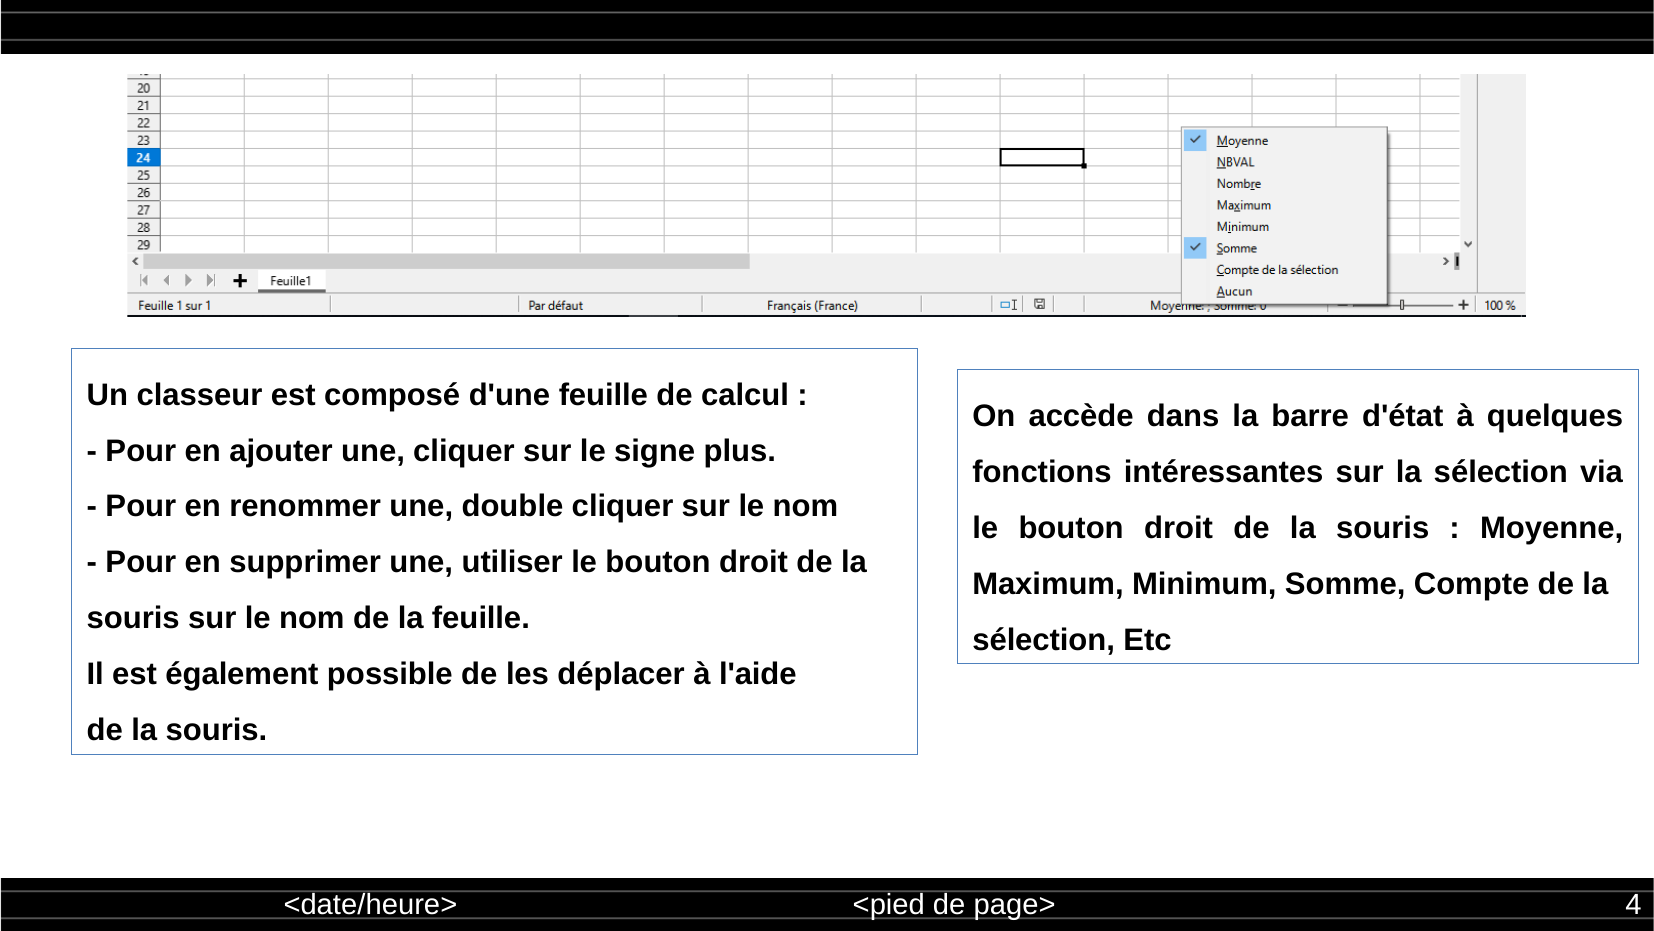

Un classeur est composé d'une feuille de calcul :
- Pour en ajouter une, cliquer sur le signe plus.
- Pour en renommer une, double cliquer sur le nom
- Pour en supprimer une, utiliser le bouton droit de la souris sur le nom de la feuille.
Il est également possible de les déplacer à l'aide
de la souris.
On accède dans la barre d'état à quelques fonctions intéressantes sur la sélection via le bouton droit de la souris : Moyenne, Maximum, Minimum, Somme, Compte de la
sélection, Etc